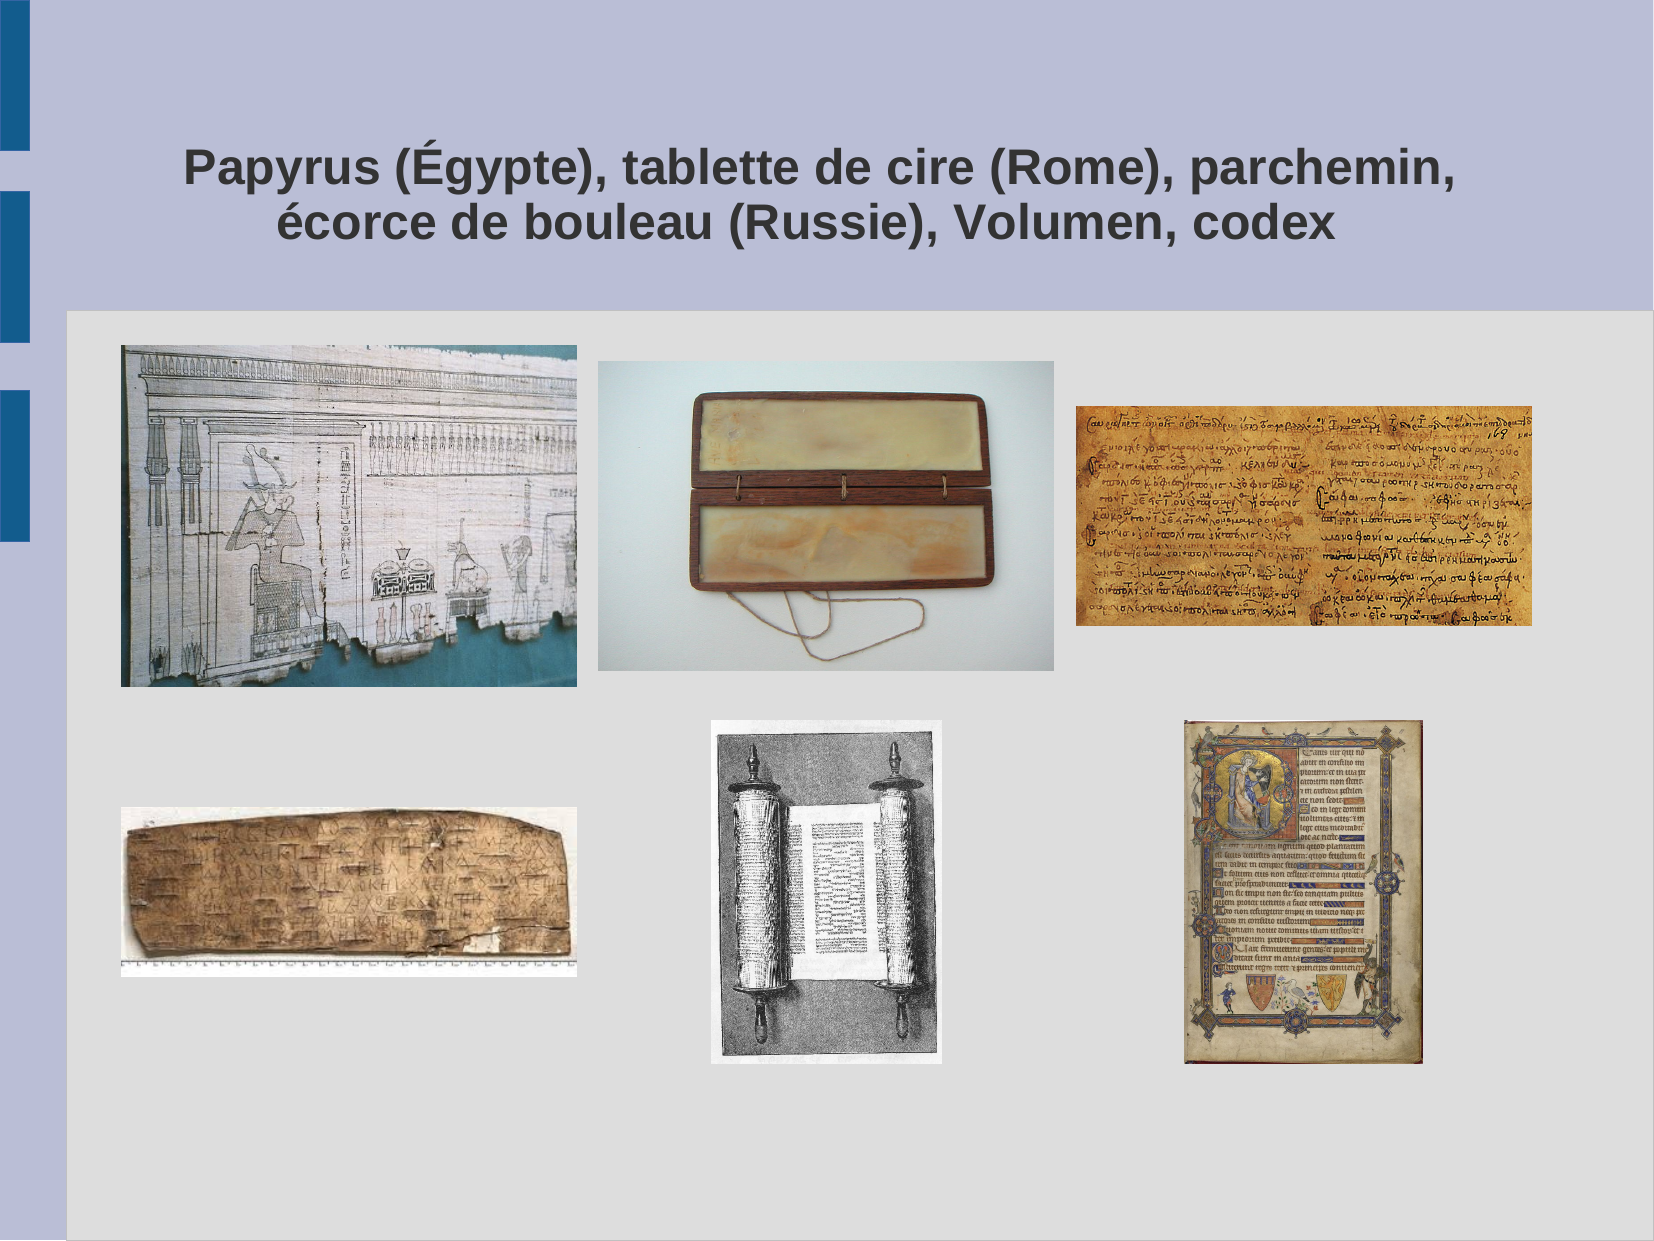

# Papyrus (Égypte), tablette de cire (Rome), parchemin, écorce de bouleau (Russie), Volumen, codex